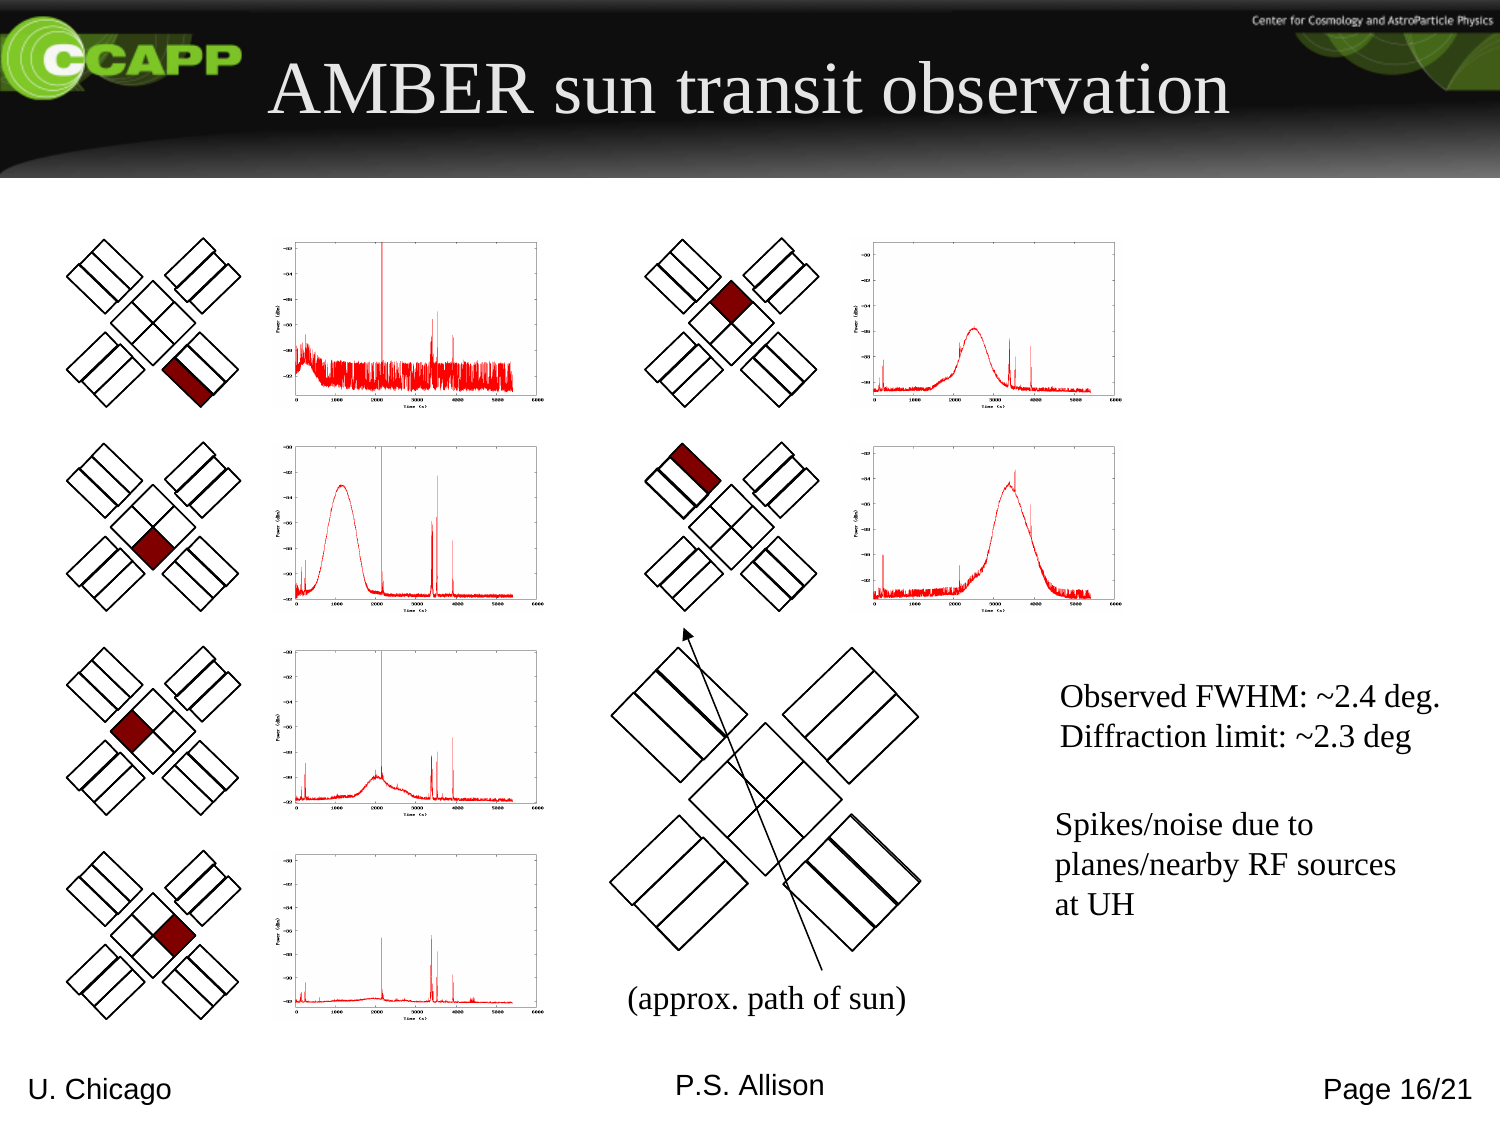

# AMBER sun transit observation
Observed FWHM: ~2.4 deg.
Diffraction limit: ~2.3 deg
Spikes/noise due to
planes/nearby RF sources
at UH
(approx. path of sun)‏